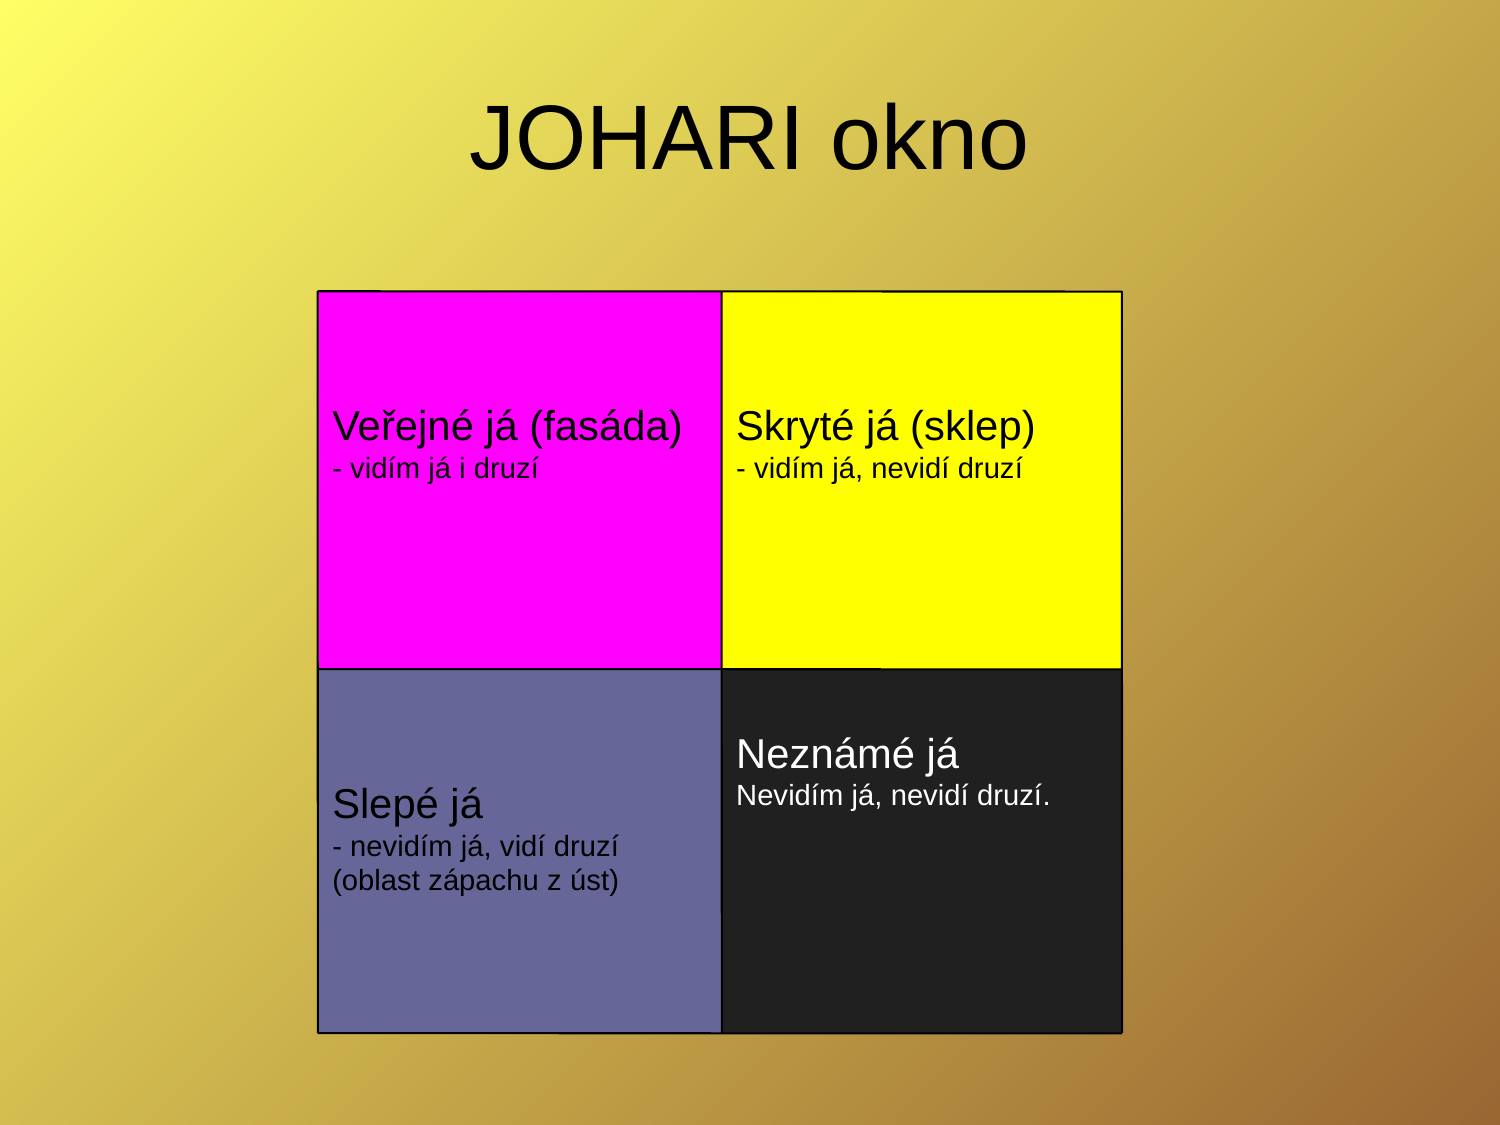

# JOHARI okno‏
Veřejné já (fasáda) - vidím já i druzí
Skryté já (sklep)‏
- vidím já, nevidí druzí
Slepé já
- nevidím já, vidí druzí
(oblast zápachu z úst)‏
Neznámé já
Nevidím já, nevidí druzí.